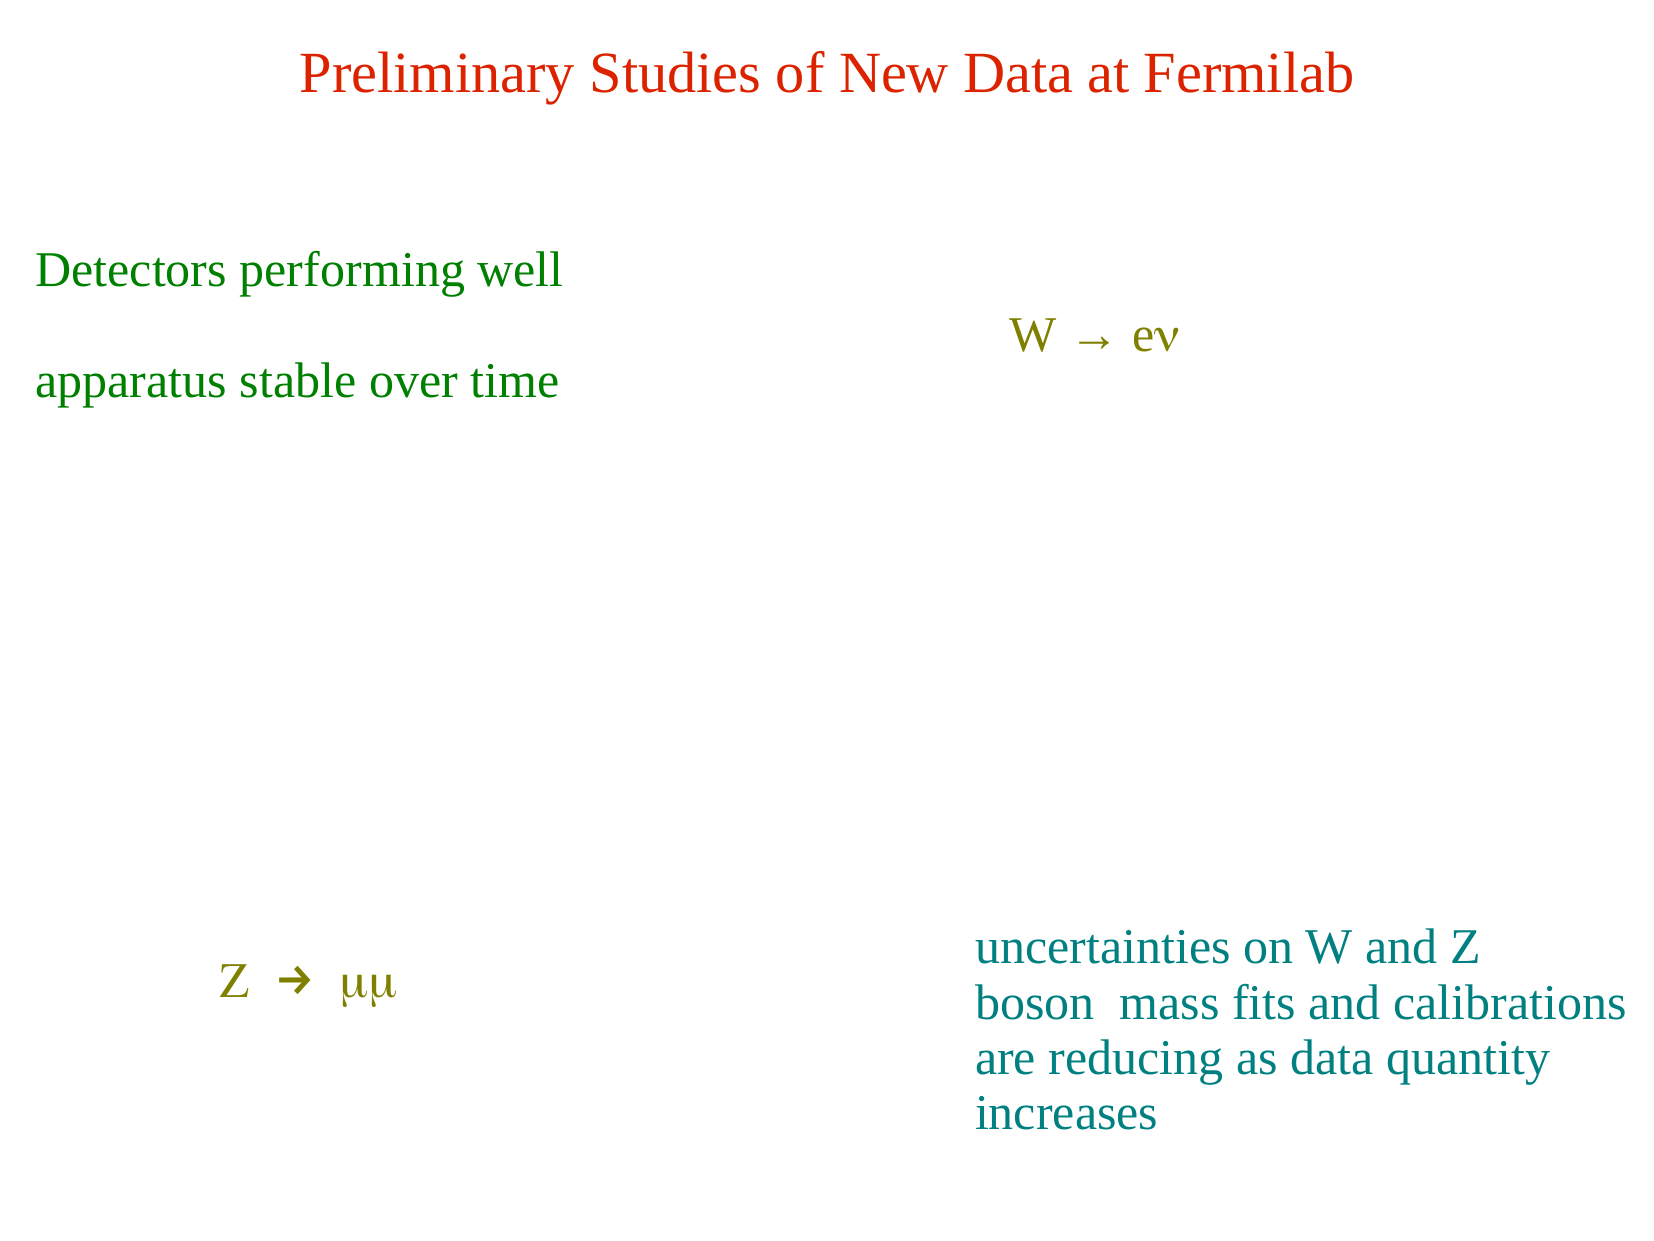

# Preliminary Studies of New Data at Fermilab
Detectors performing well
apparatus stable over time
W → eν
uncertainties on W and Z
boson mass fits and calibrations
are reducing as data quantity
increases
Z → μμ